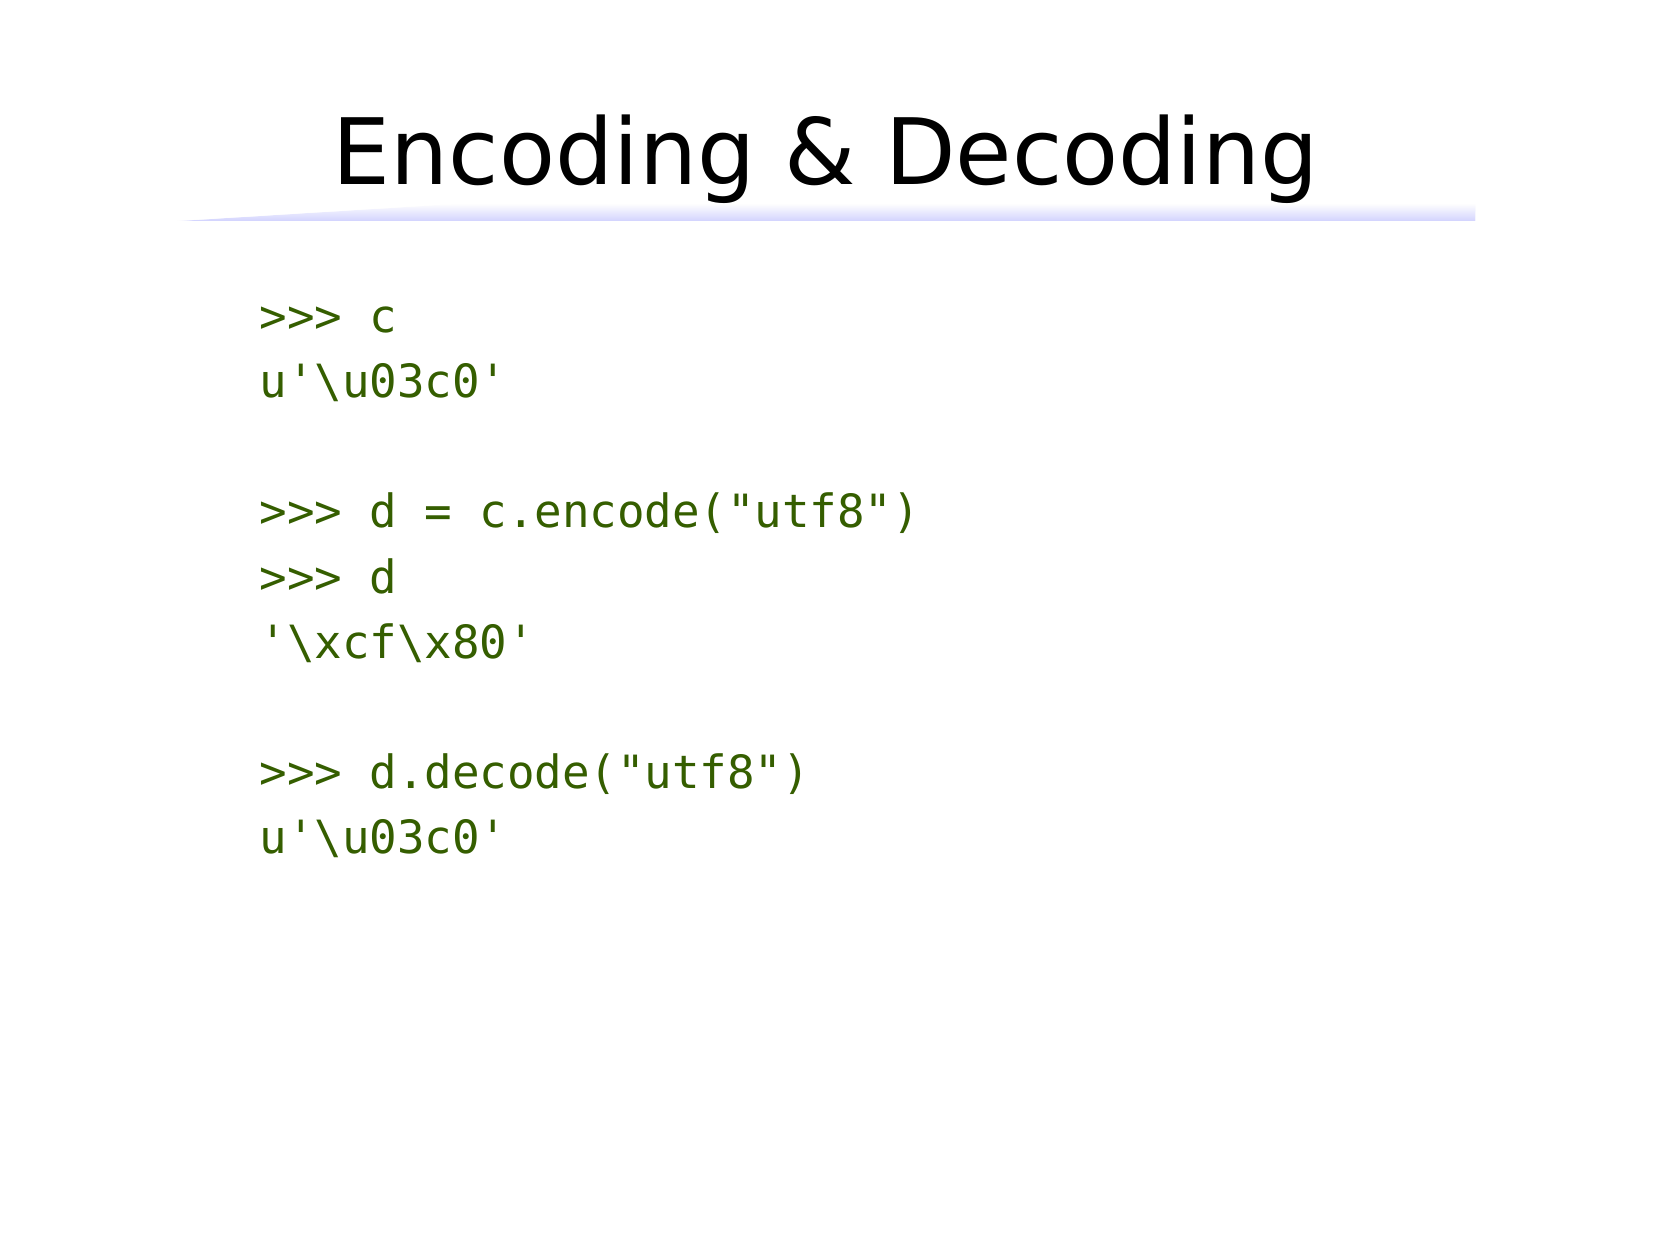

# Encoding & Decoding
>>> c
u'\u03c0'
>>> d = c.encode("utf8")
>>> d
'\xcf\x80'
>>> d.decode("utf8")
u'\u03c0'